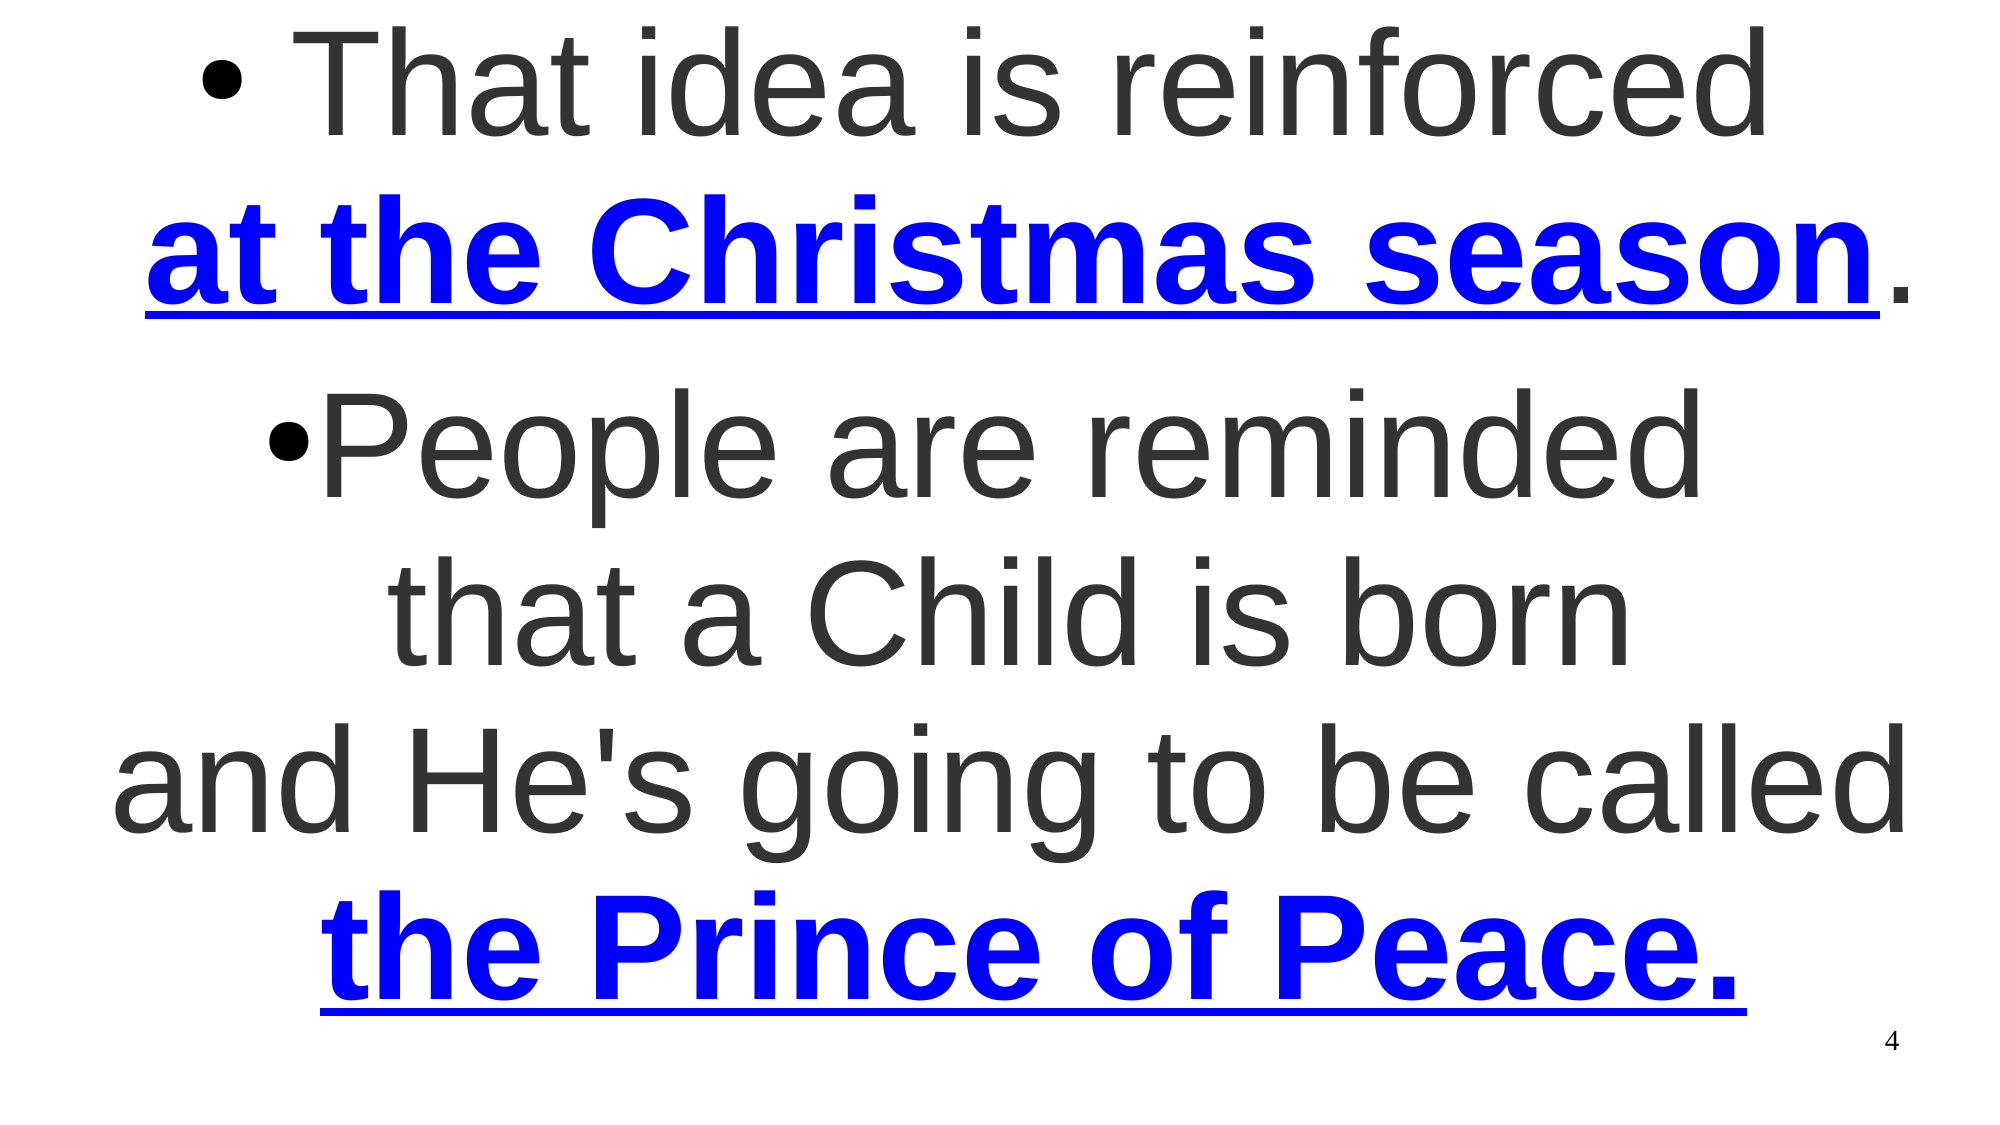

# That idea is reinforced at the Christmas season.
People are reminded
that a Child is born
and He's going to be called
the Prince of Peace.
4